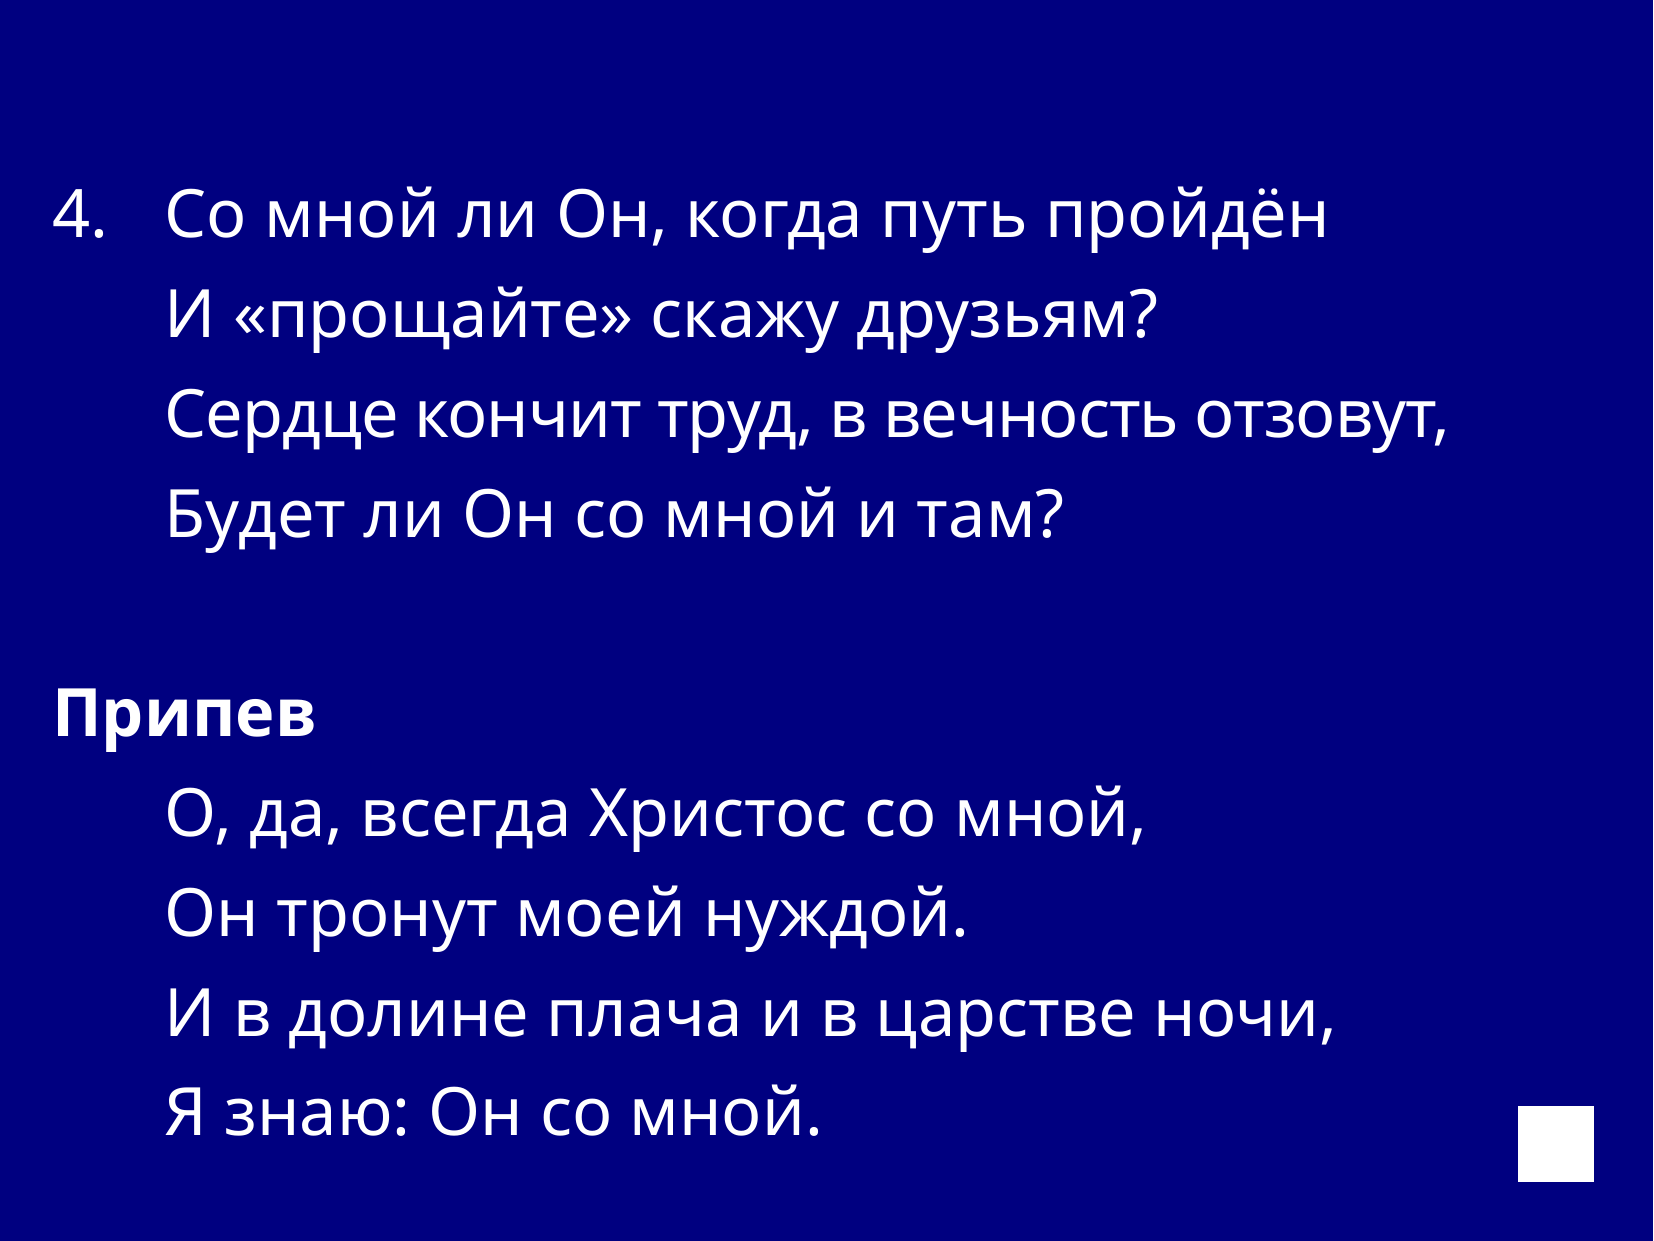

4.	Со мной ли Он, когда путь пройдён
	И «прощайте» скажу друзьям?
	Сердце кончит труд, в вечность отзовут,
	Будет ли Он со мной и там?
Припев
	О, да, всегда Христос со мной,
	Он тронут моей нуждой.
	И в долине плача и в царстве ночи,
	Я знаю: Он со мной.